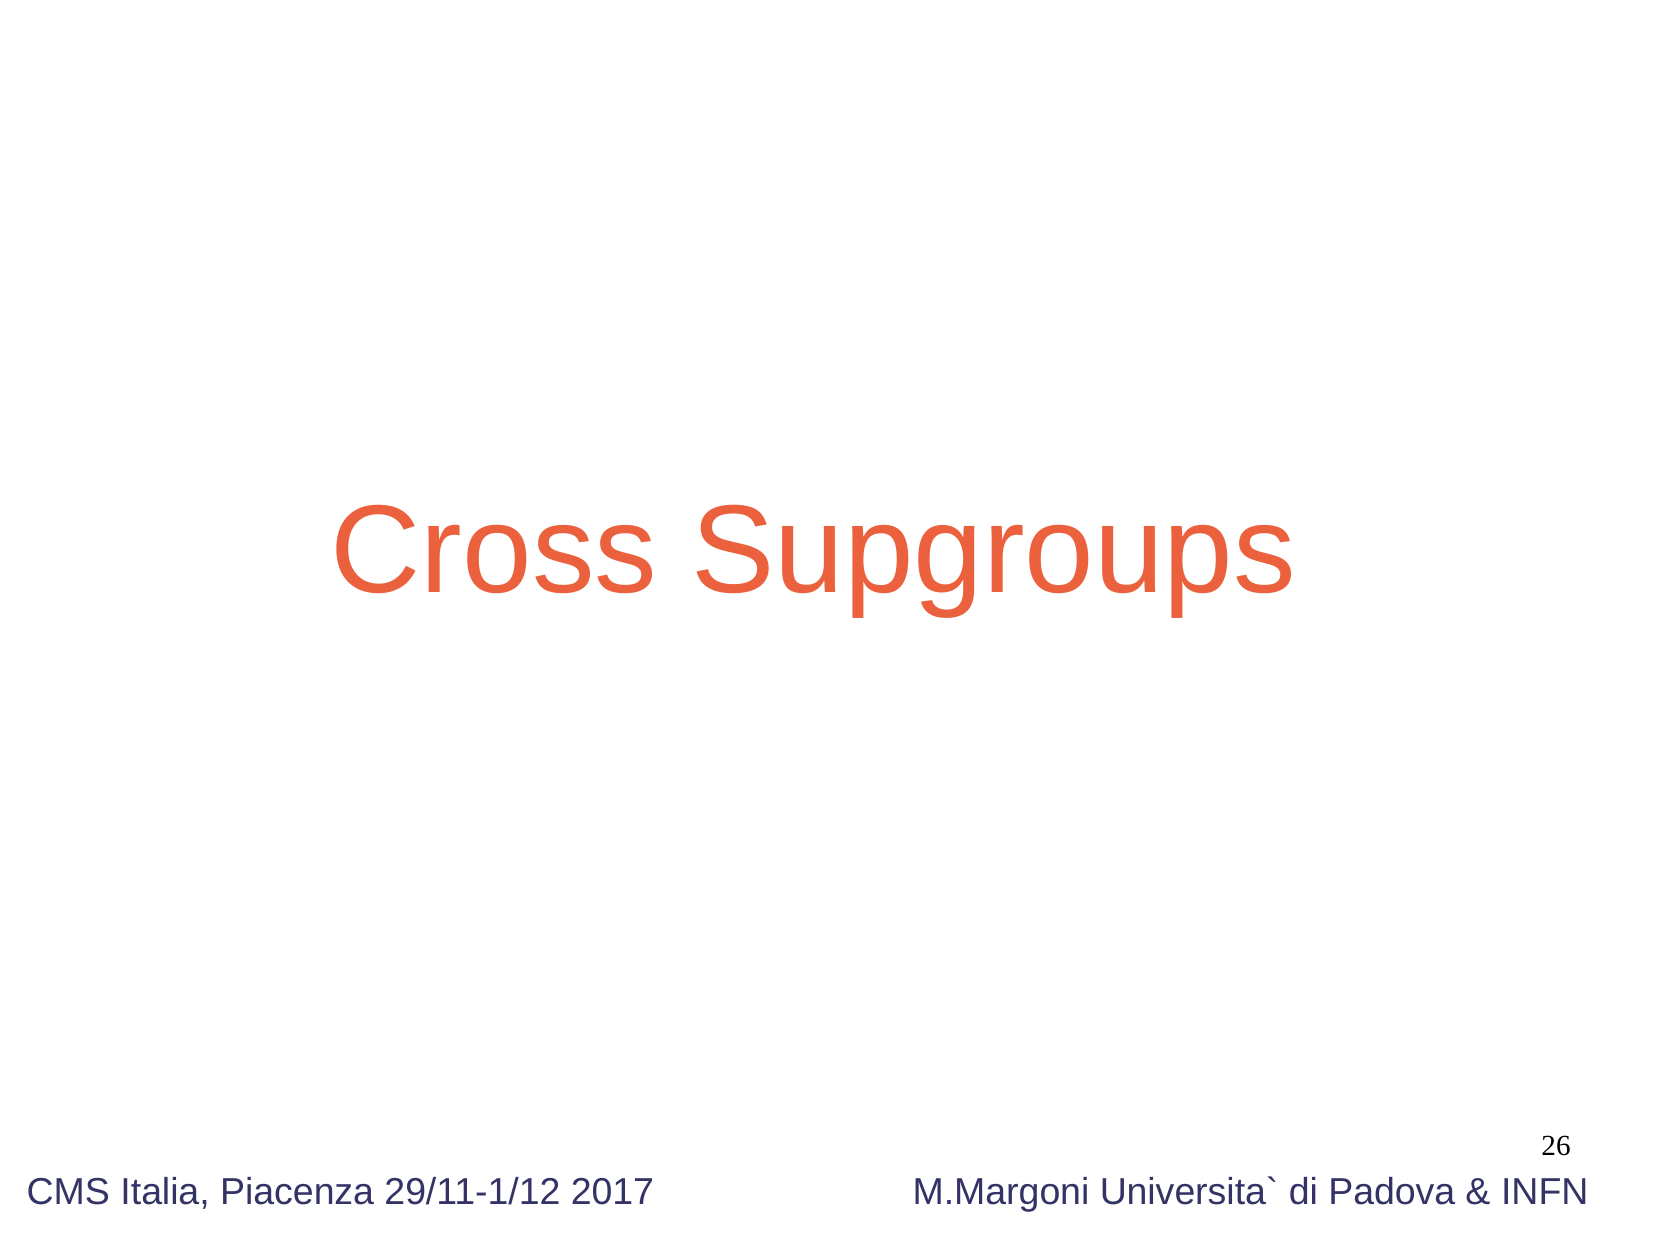

Cross Supgroups
26
CMS Italia, Piacenza 29/11-1/12 2017				M.Margoni Universita` di Padova & INFN